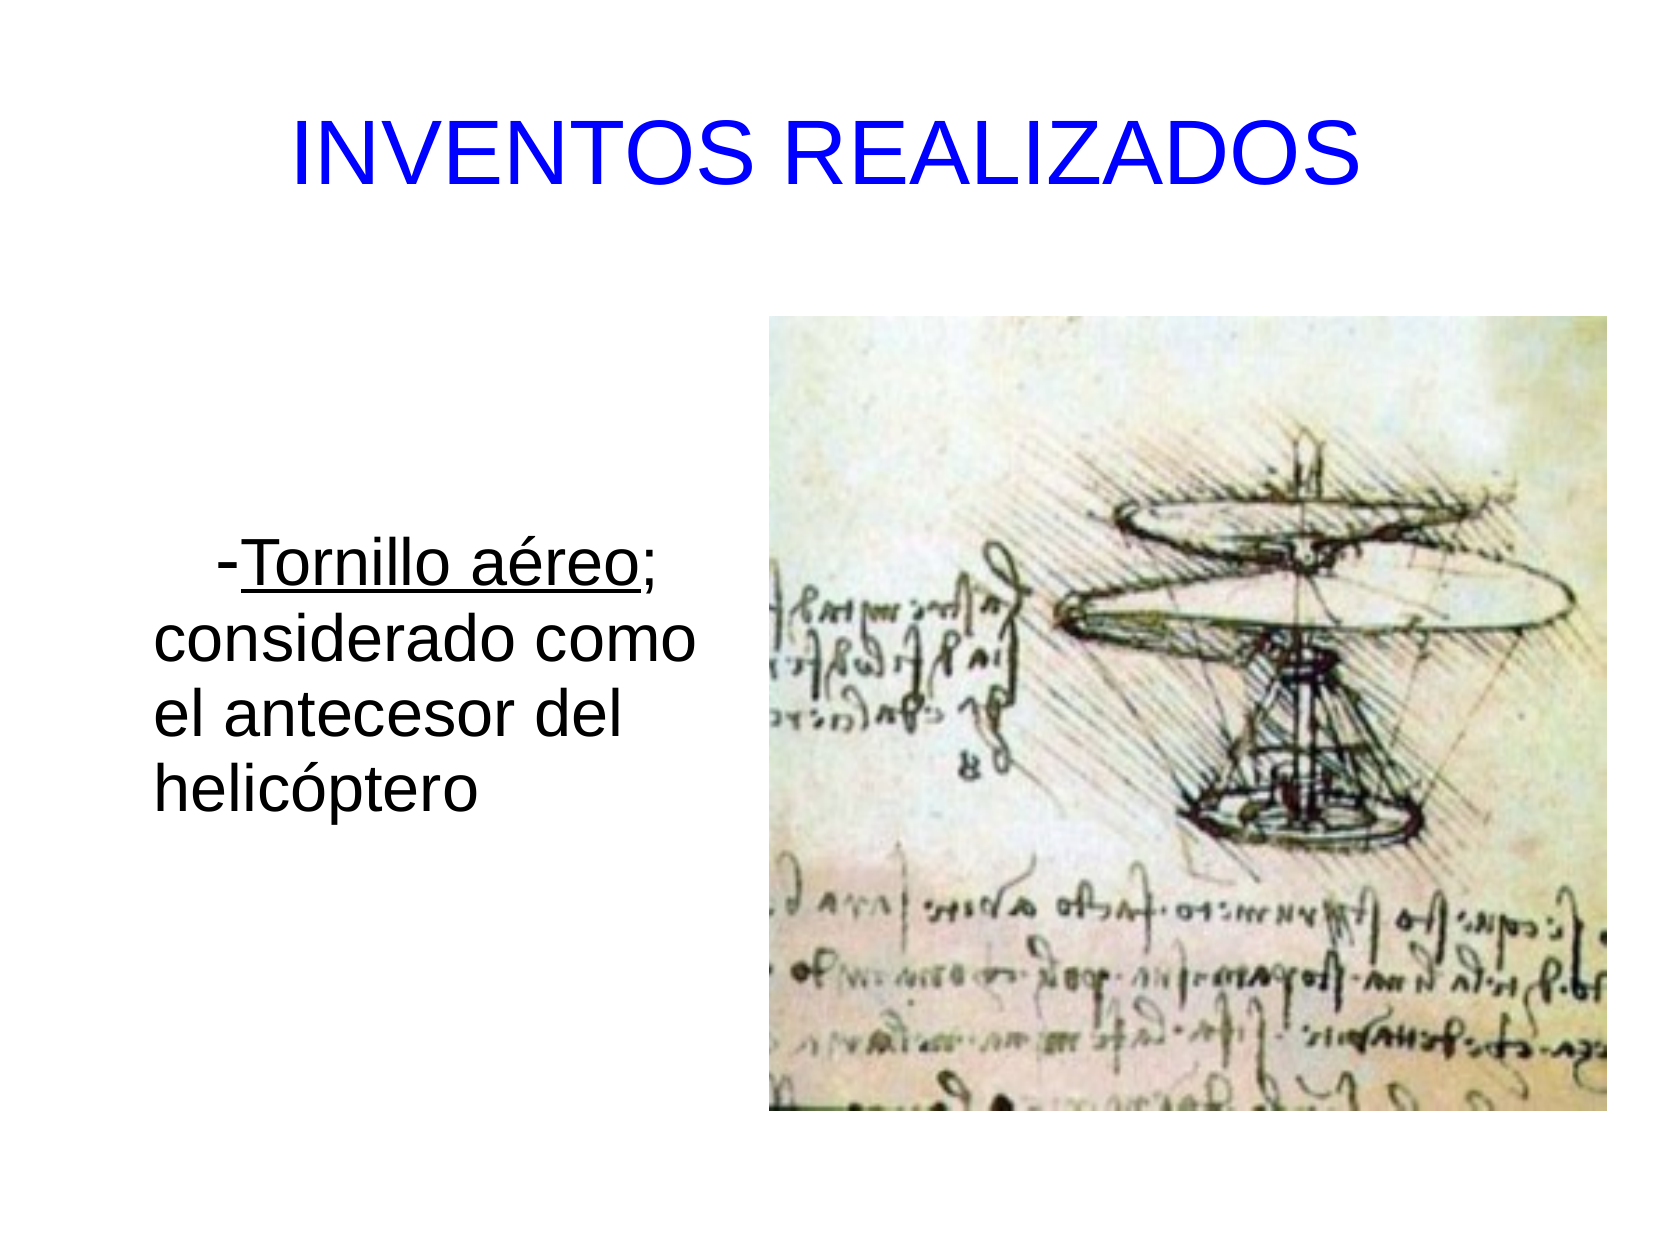

# INVENTOS REALIZADOS
 -Tornillo aéreo; considerado como el antecesor del helicóptero